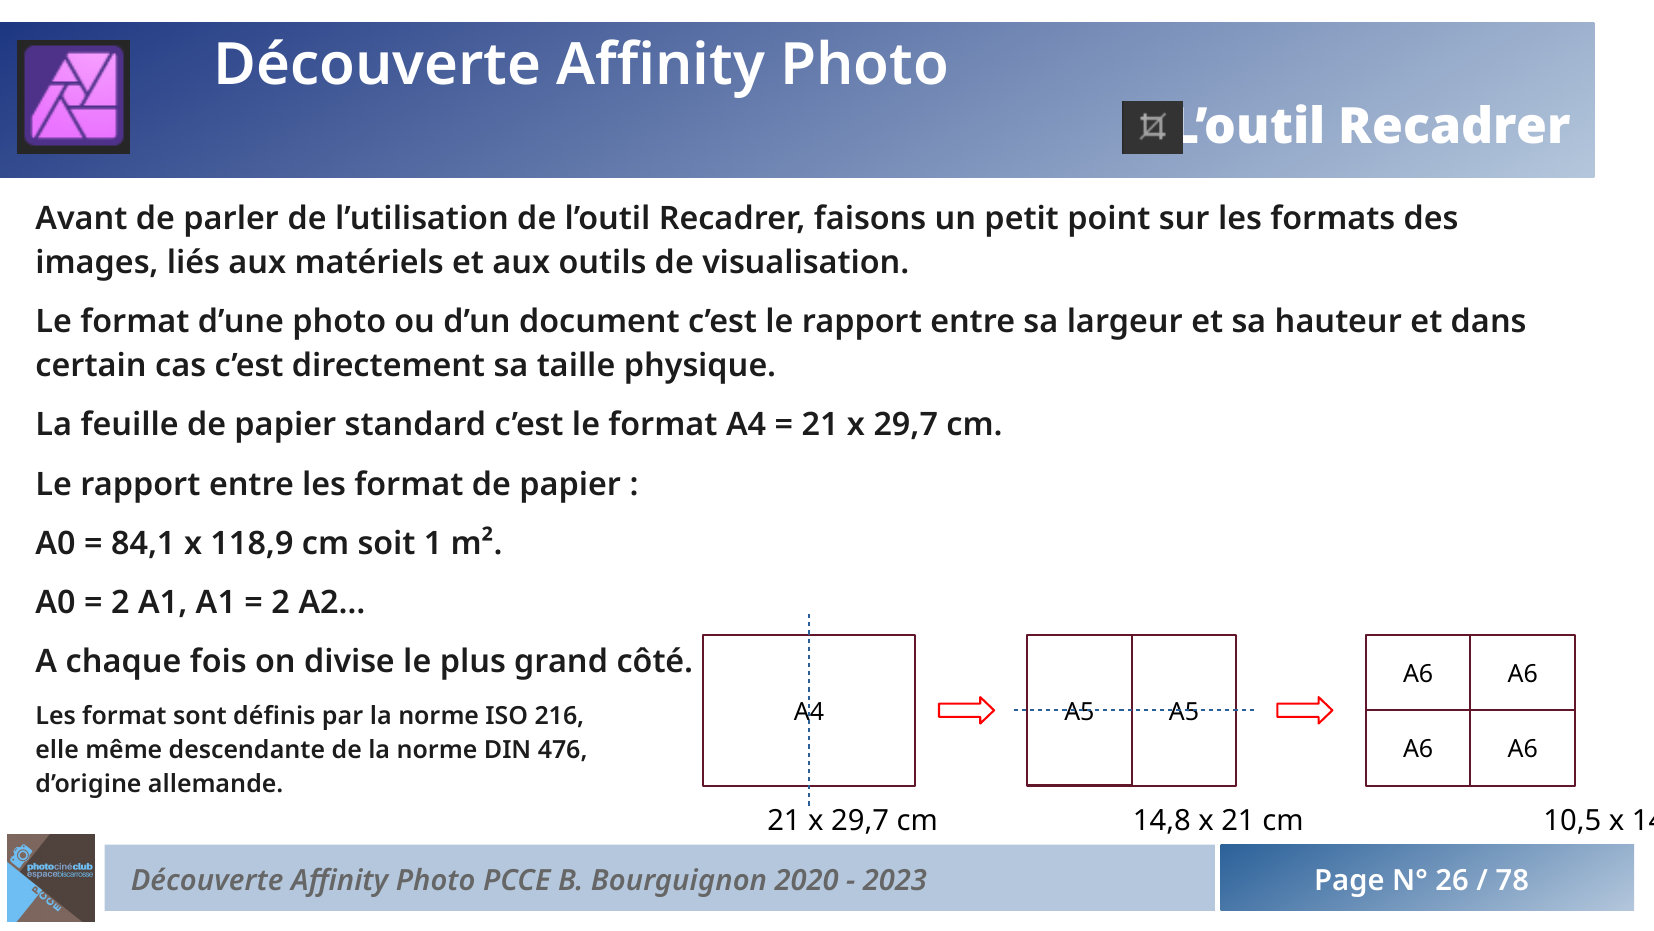

# L’outil Recadrer
Avant de parler de l’utilisation de l’outil Recadrer, faisons un petit point sur les formats des images, liés aux matériels et aux outils de visualisation.
Le format d’une photo ou d’un document c’est le rapport entre sa largeur et sa hauteur et dans certain cas c’est directement sa taille physique.
La feuille de papier standard c’est le format A4 = 21 x 29,7 cm.
Le rapport entre les format de papier :
A0 = 84,1 x 118,9 cm soit 1 m².
A0 = 2 A1, A1 = 2 A2…
A chaque fois on divise le plus grand côté.
Les format sont définis par la norme ISO 216,
elle même descendante de la norme DIN 476,
d’origine allemande.
A5
A5
A6
A6
A6
A6
A4
21 x 29,7 cm 14,8 x 21 cm 10,5 x 14,8 cm